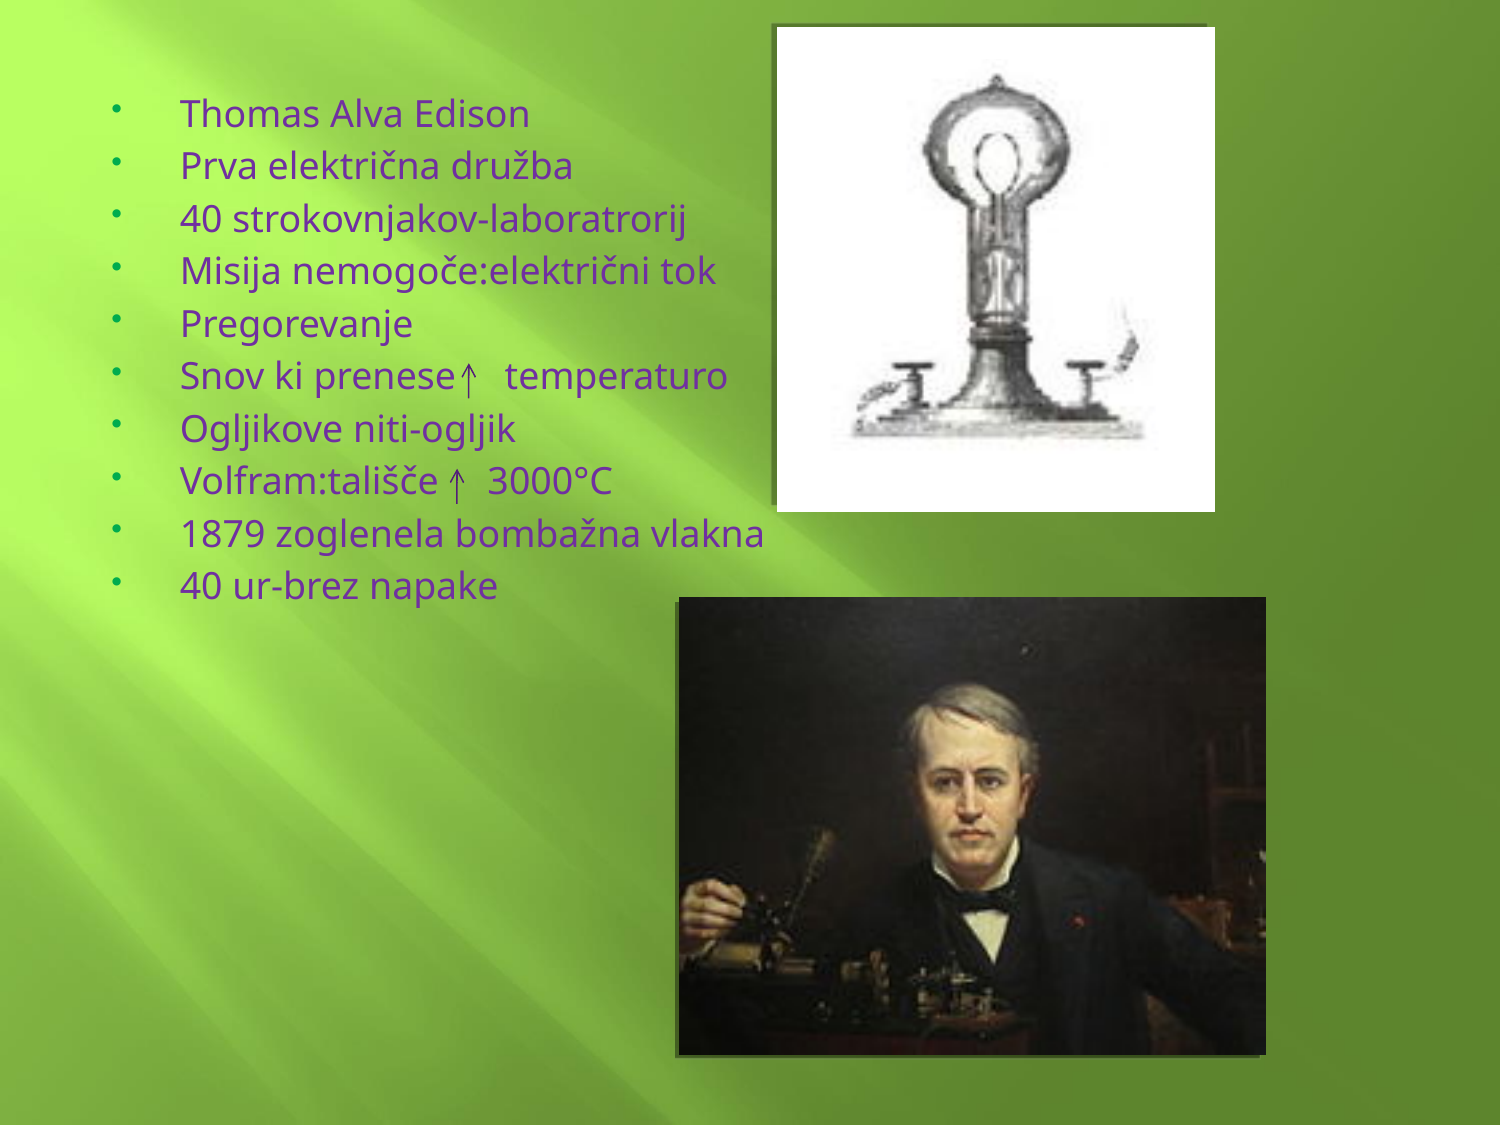

#
Thomas Alva Edison
Prva električna družba
40 strokovnjakov-laboratrorij
Misija nemogoče:električni tok
Pregorevanje
Snov ki prenese temperaturo
Ogljikove niti-ogljik
Volfram:tališče 3000°C
1879 zoglenela bombažna vlakna
40 ur-brez napake